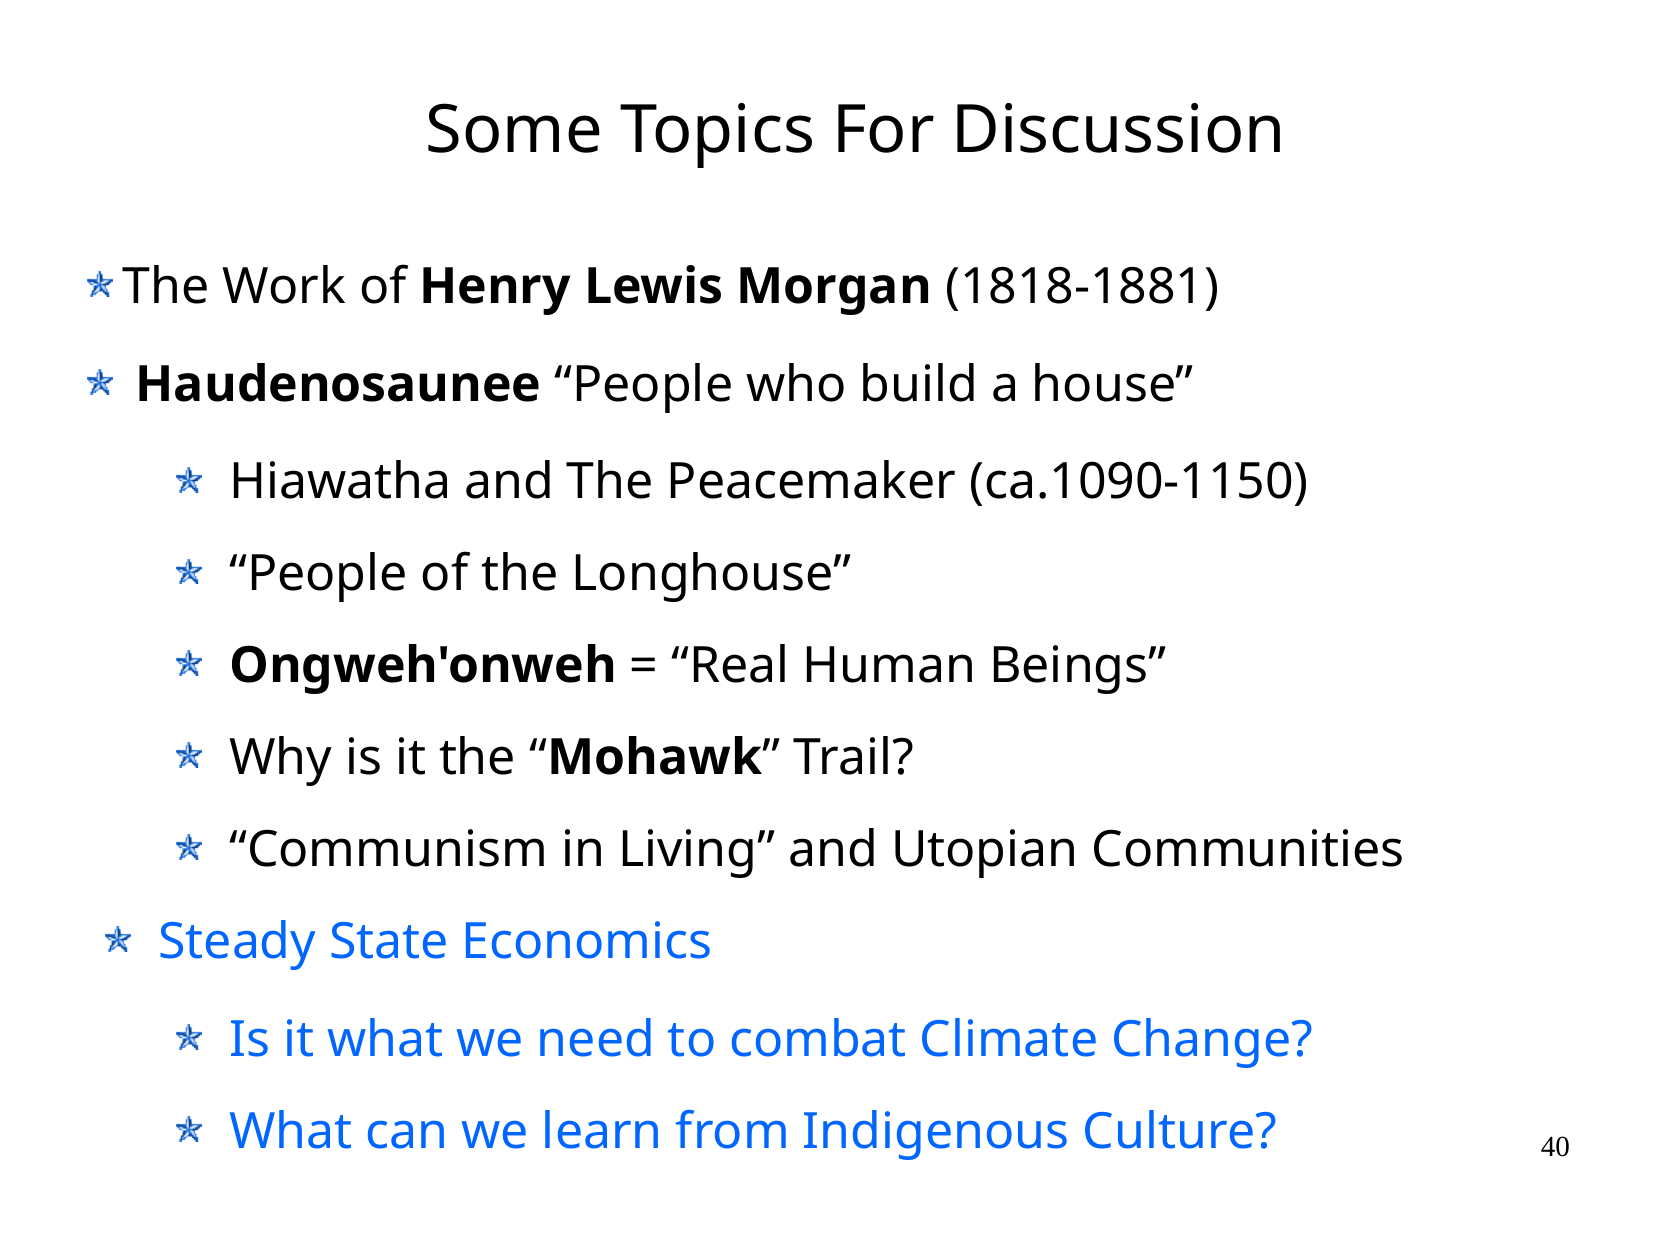

# Some Topics For Discussion
The Work of Henry Lewis Morgan (1818-1881)
 Haudenosaunee “People who build a house”
Hiawatha and The Peacemaker (ca.1090-1150)
“People of the Longhouse”
Ongweh'onweh = “Real Human Beings”
Why is it the “Mohawk” Trail?
“Communism in Living” and Utopian Communities
Steady State Economics
Is it what we need to combat Climate Change?
What can we learn from Indigenous Culture?
40